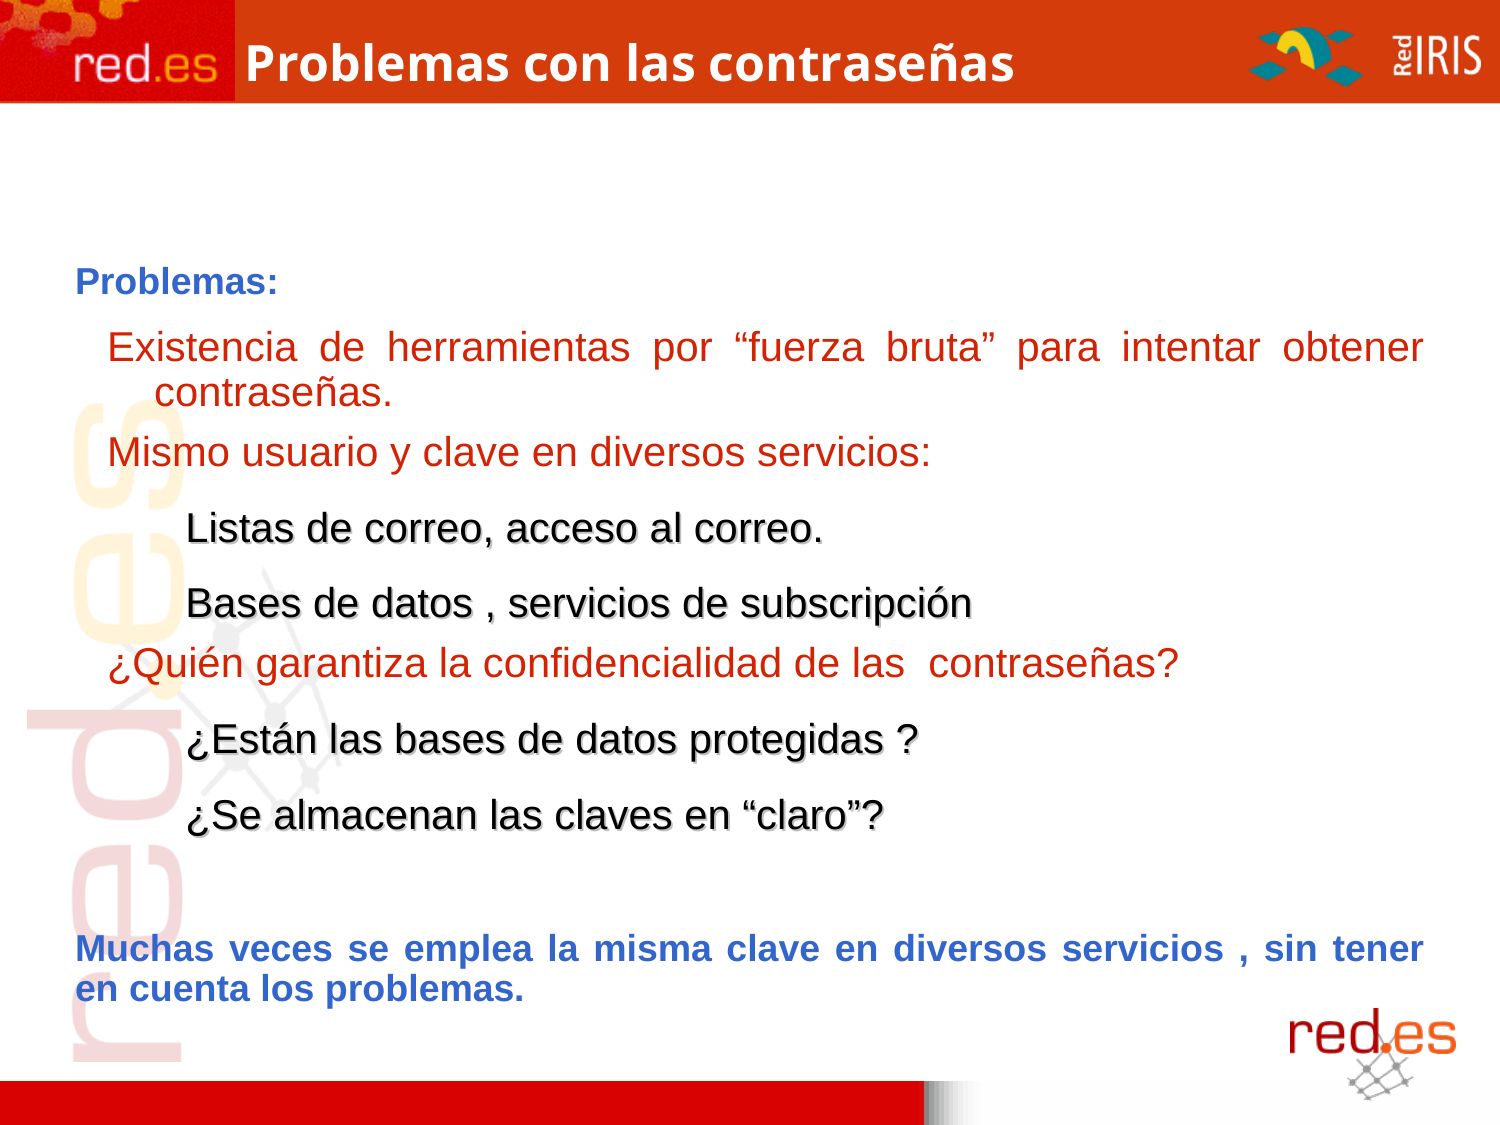

# Problemas con las contraseñas
Problemas:
Existencia de herramientas por “fuerza bruta” para intentar obtener contraseñas.
Mismo usuario y clave en diversos servicios:
Listas de correo, acceso al correo.
Bases de datos , servicios de subscripción
¿Quién garantiza la confidencialidad de las contraseñas?
¿Están las bases de datos protegidas ?
¿Se almacenan las claves en “claro”?
Muchas veces se emplea la misma clave en diversos servicios , sin tener en cuenta los problemas.